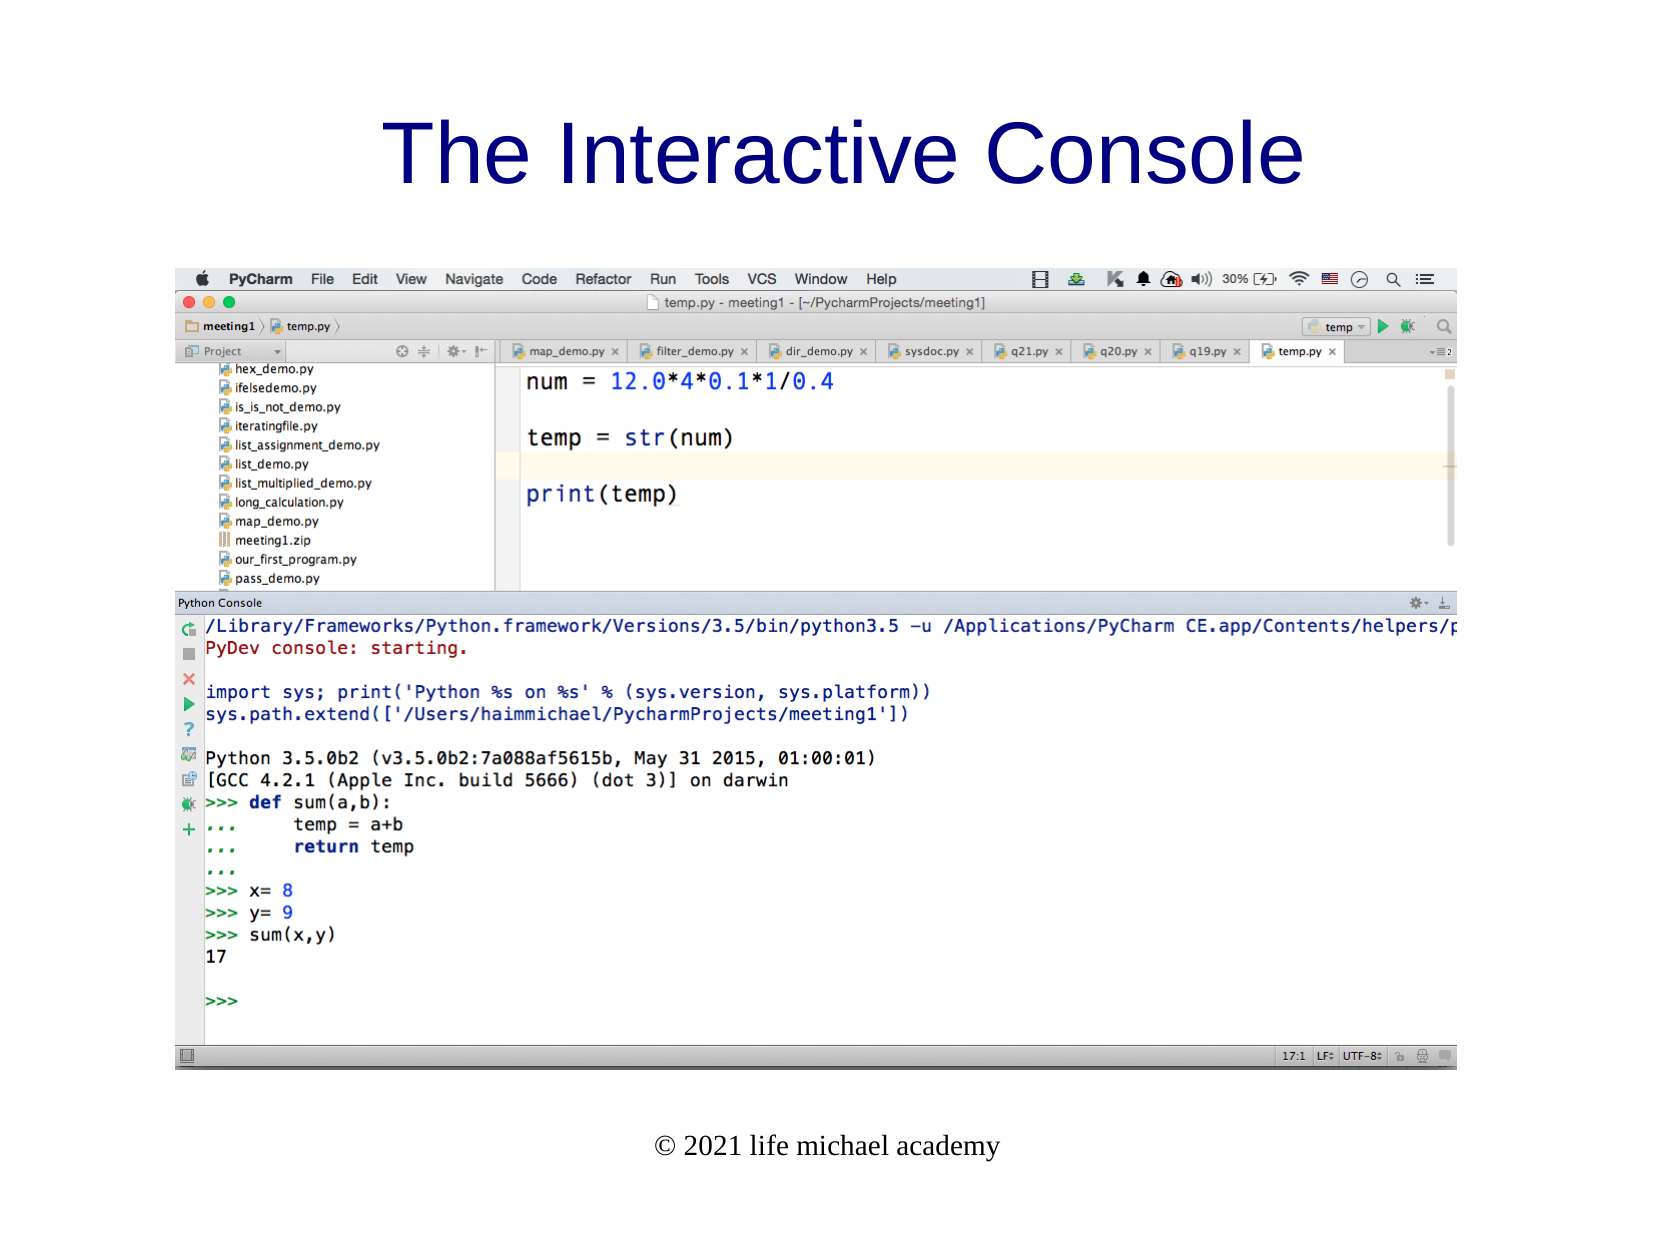

# The Interactive Console
© 2021 life michael academy